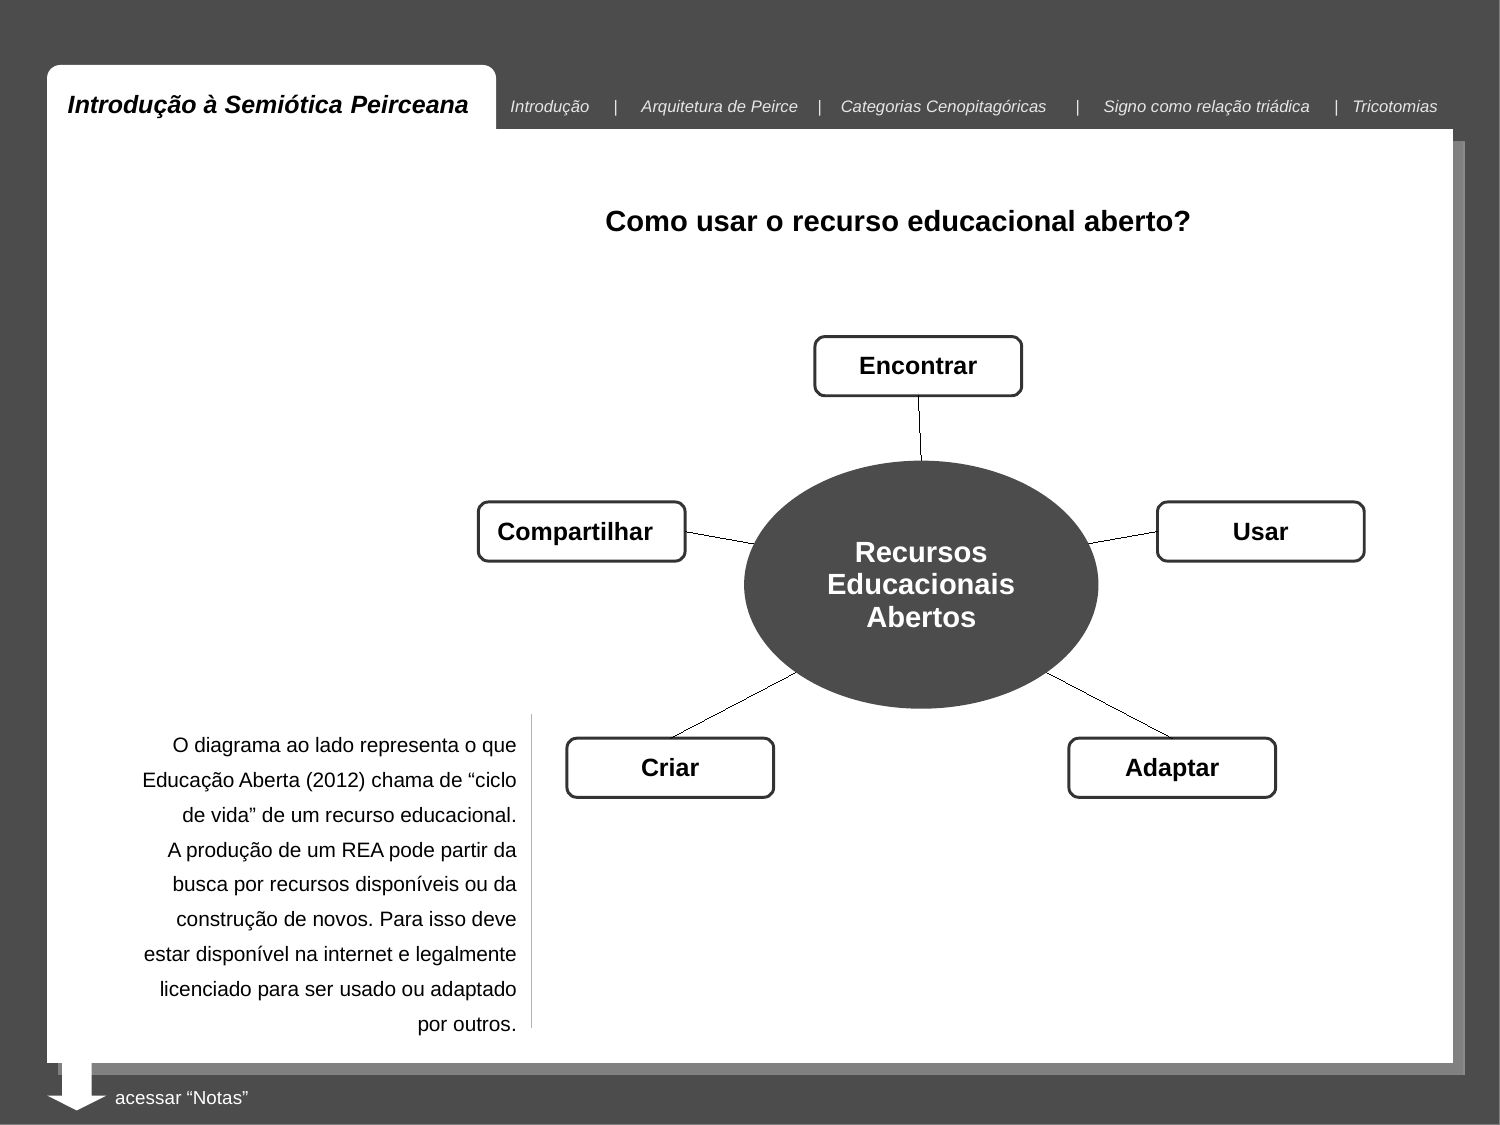

Como usar o recurso educacional aberto?
Encontrar
#
Recursos
Educacionais
Abertos
Compartilhar
Usar
O diagrama ao lado representa o que Educação Aberta (2012) chama de “ciclo de vida” de um recurso educacional.
A produção de um REA pode partir da busca por recursos disponíveis ou da construção de novos. Para isso deve estar disponível na internet e legalmente licenciado para ser usado ou adaptado por outros.
Criar
Adaptar
acessar “Notas”